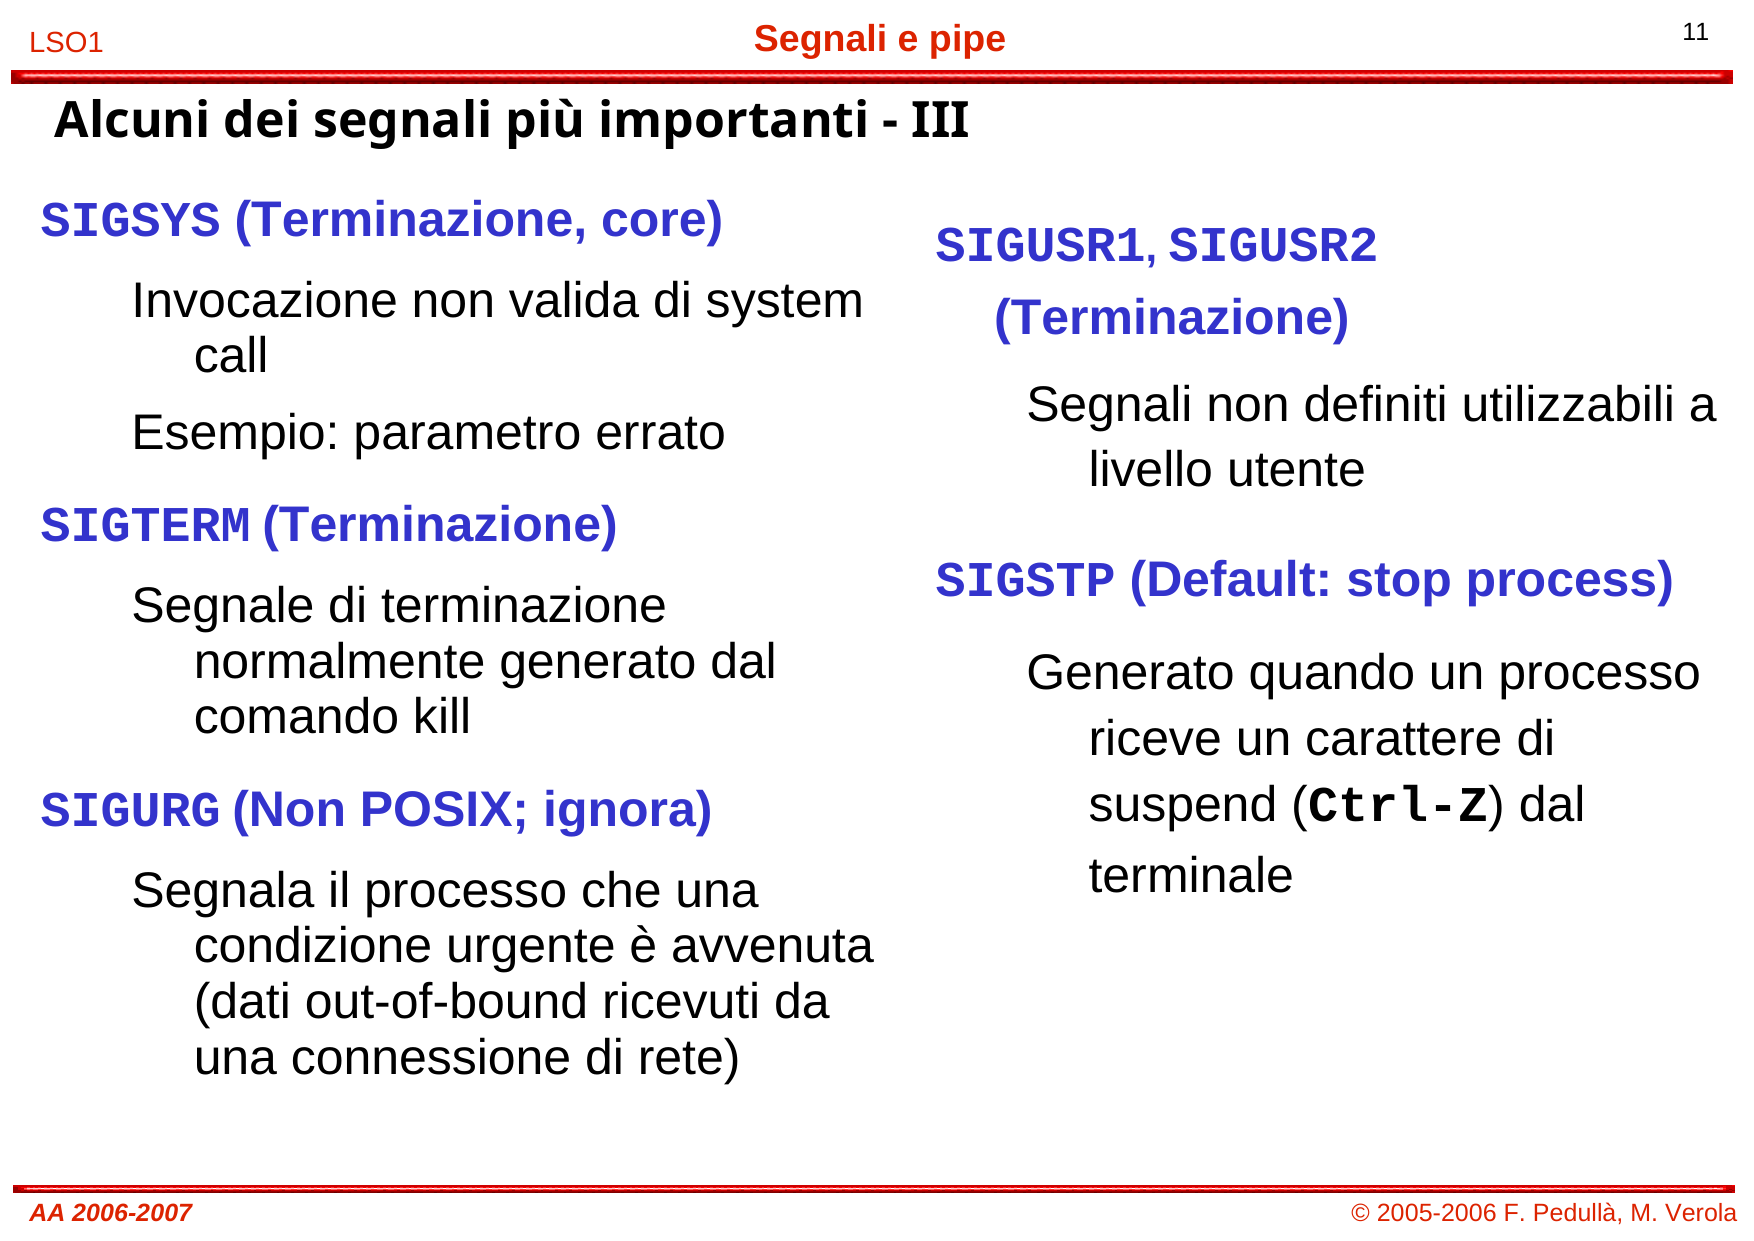

# Alcuni dei segnali più importanti - III
SIGSYS (Terminazione, core)
Invocazione non valida di system call
Esempio: parametro errato
SIGTERM (Terminazione)
Segnale di terminazione normalmente generato dal comando kill
SIGURG (Non POSIX; ignora)
Segnala il processo che una condizione urgente è avvenuta (dati out-of-bound ricevuti da una connessione di rete)
SIGUSR1, SIGUSR2 (Terminazione)
Segnali non definiti utilizzabili a livello utente
SIGSTP (Default: stop process)
Generato quando un processo riceve un carattere di suspend (Ctrl-Z) dal terminale